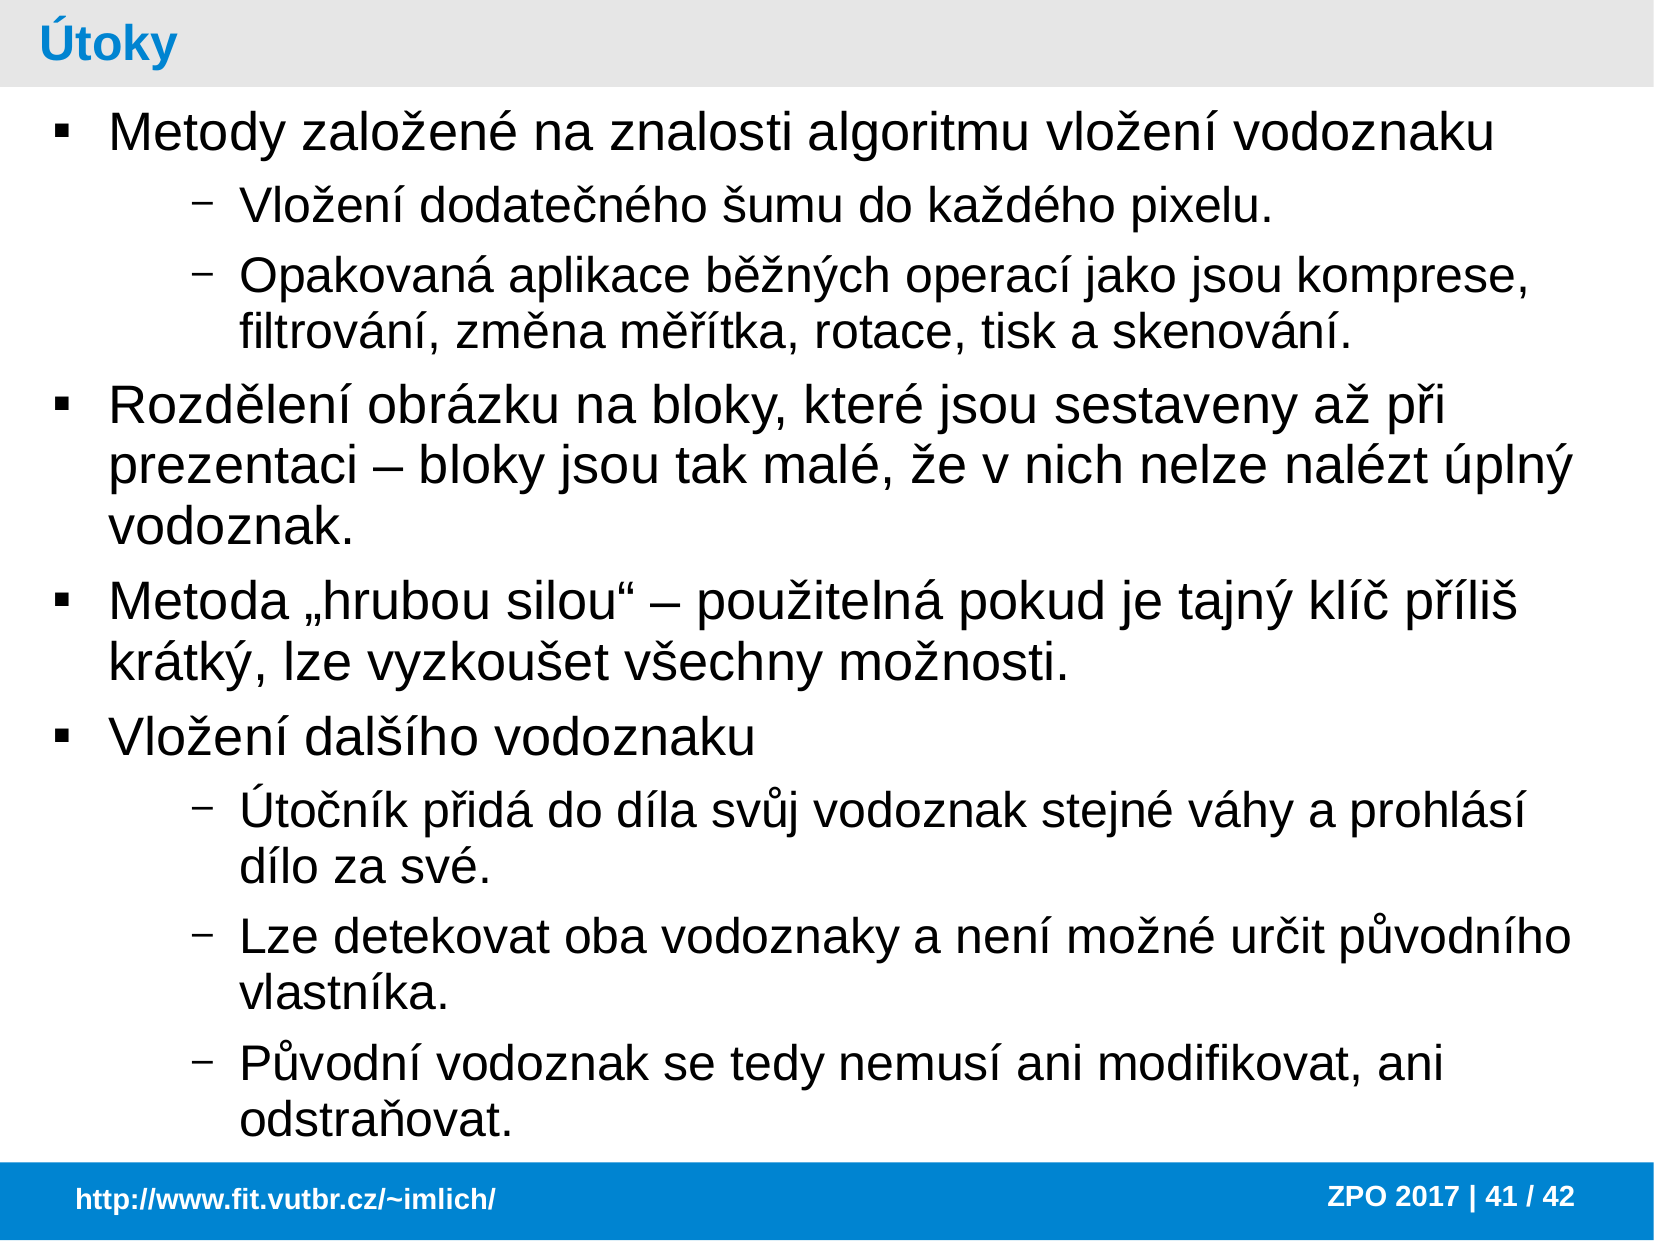

# Útoky
Metody založené na znalosti algoritmu vložení vodoznaku
Vložení dodatečného šumu do každého pixelu.
Opakovaná aplikace běžných operací jako jsou komprese, filtrování, změna měřítka, rotace, tisk a skenování.
Rozdělení obrázku na bloky, které jsou sestaveny až při prezentaci – bloky jsou tak malé, že v nich nelze nalézt úplný vodoznak.
Metoda „hrubou silou“ – použitelná pokud je tajný klíč příliš krátký, lze vyzkoušet všechny možnosti.
Vložení dalšího vodoznaku
Útočník přidá do díla svůj vodoznak stejné váhy a prohlásí dílo za své.
Lze detekovat oba vodoznaky a není možné určit původního vlastníka.
Původní vodoznak se tedy nemusí ani modifikovat, ani odstraňovat.